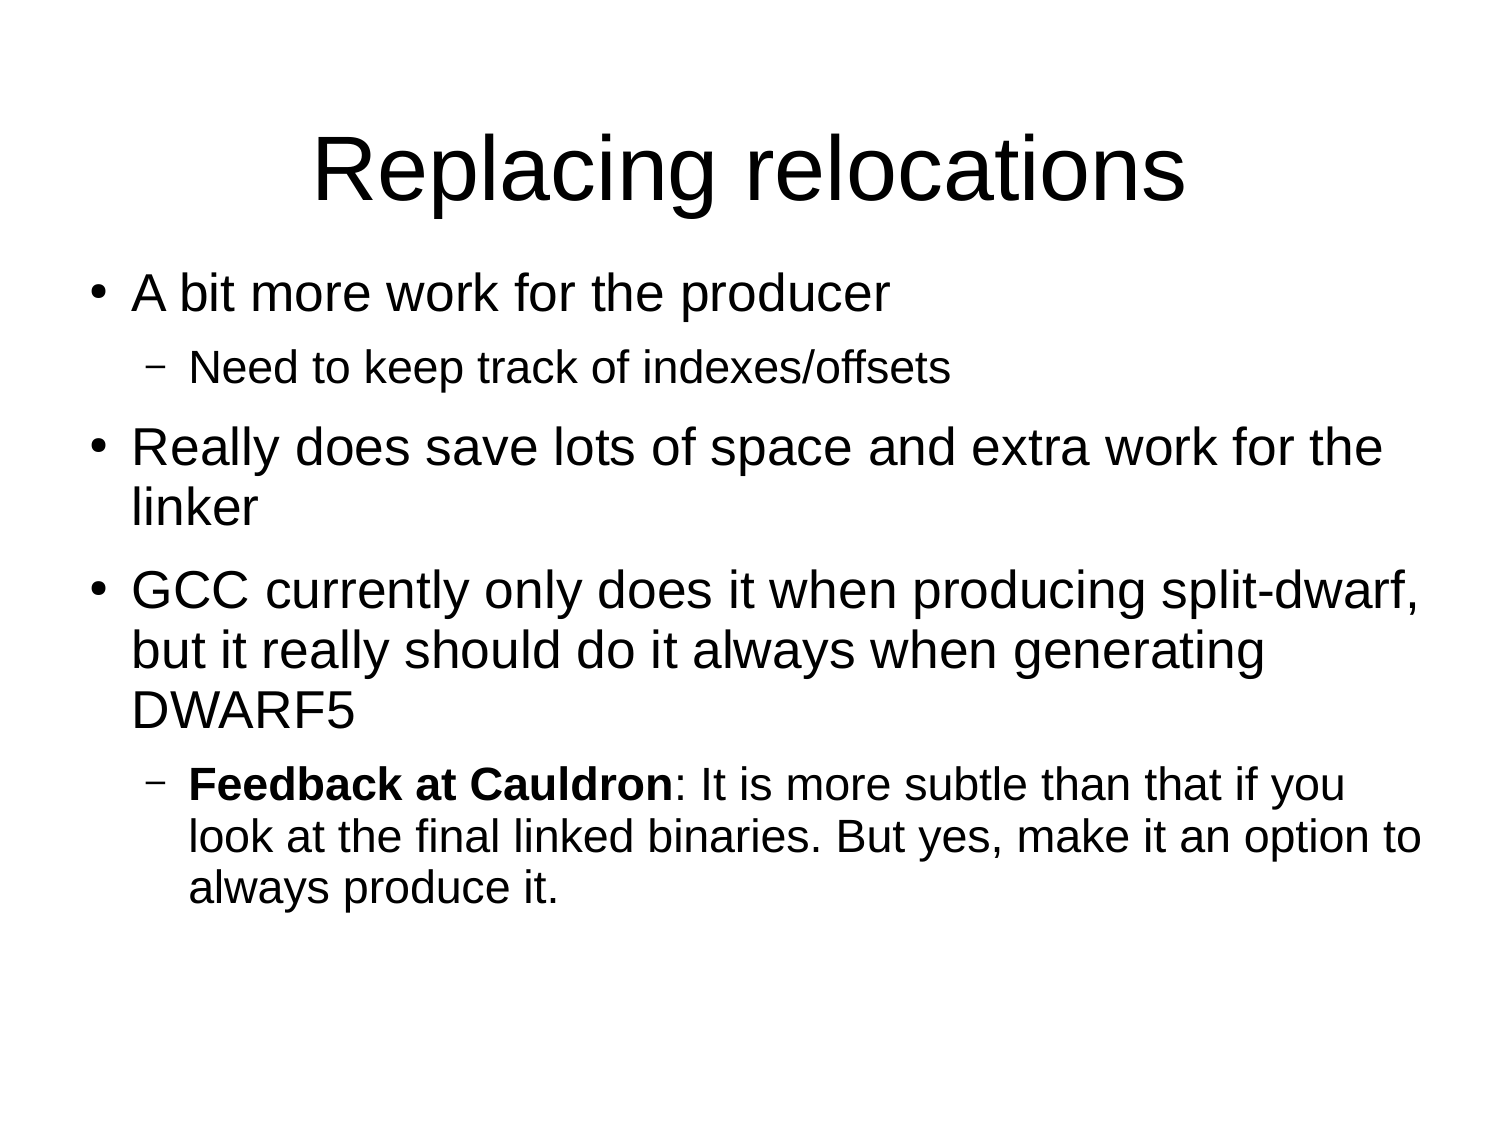

# Replacing relocations
A bit more work for the producer
Need to keep track of indexes/offsets
Really does save lots of space and extra work for the linker
GCC currently only does it when producing split-dwarf, but it really should do it always when generating DWARF5
Feedback at Cauldron: It is more subtle than that if you look at the final linked binaries. But yes, make it an option to always produce it.